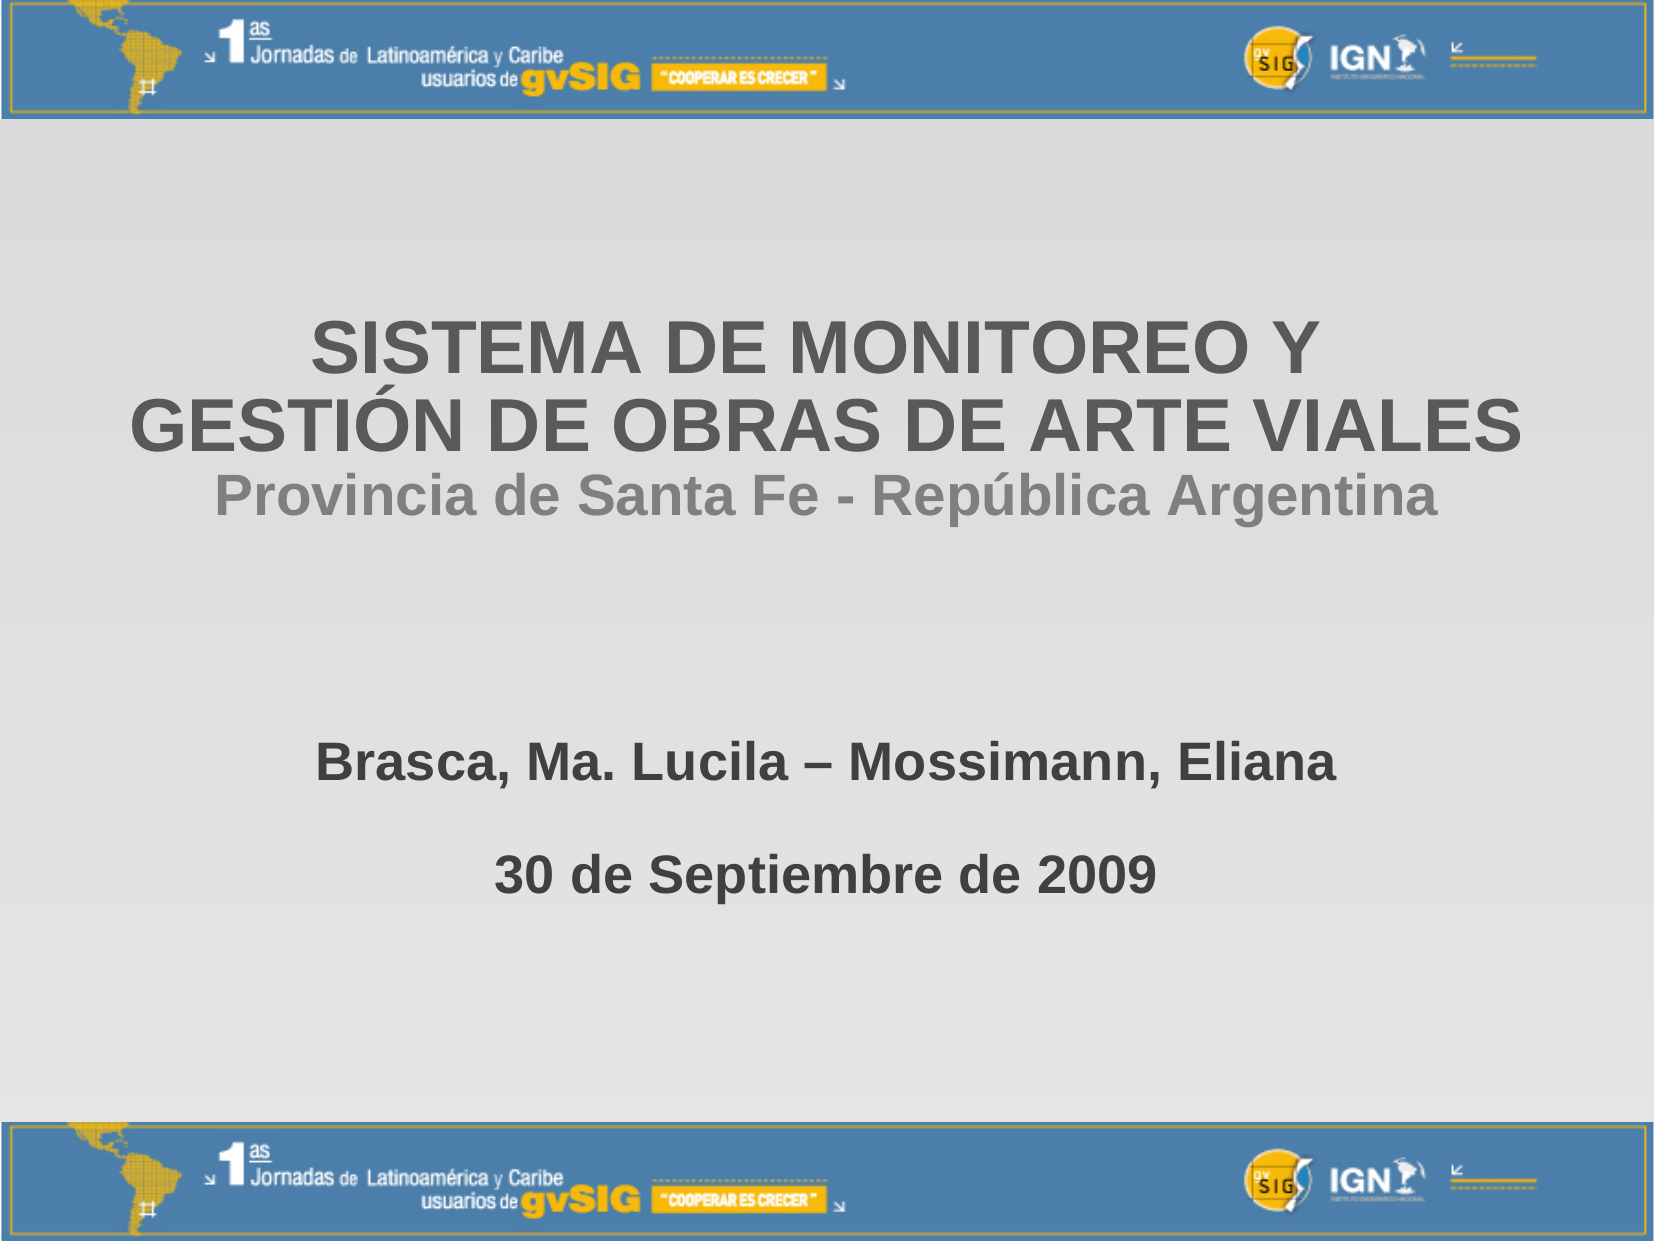

SISTEMA DE MONITOREO Y
GESTIÓN DE OBRAS DE ARTE VIALES
Provincia de Santa Fe - República Argentina
Brasca, Ma. Lucila – Mossimann, Eliana
30 de Septiembre de 2009